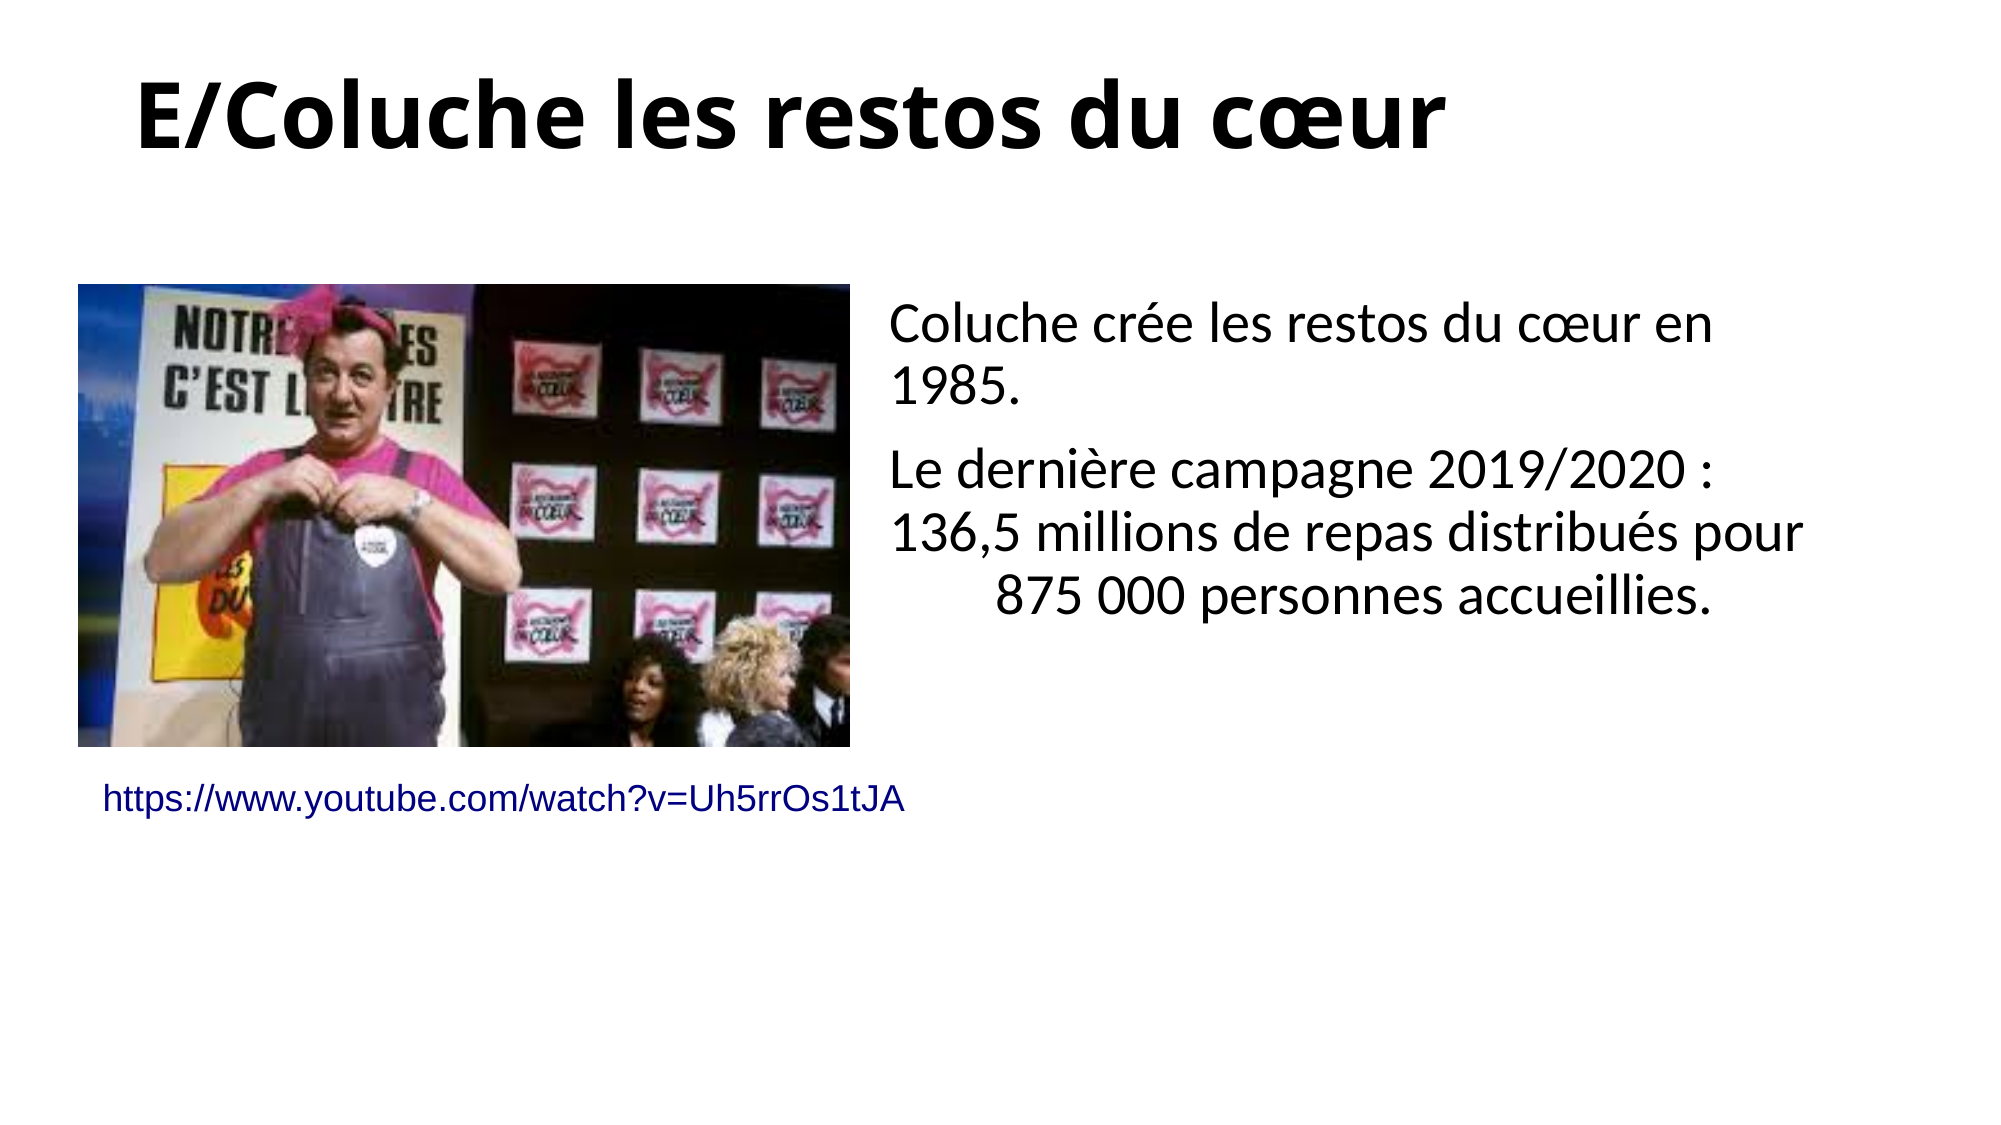

# E/Coluche les restos du cœur
Coluche crée les restos du cœur en 1985.
Le dernière campagne 2019/2020 : 136,5 millions de repas distribués pour 875 000 personnes accueillies.
https://www.youtube.com/watch?v=Uh5rrOs1tJA